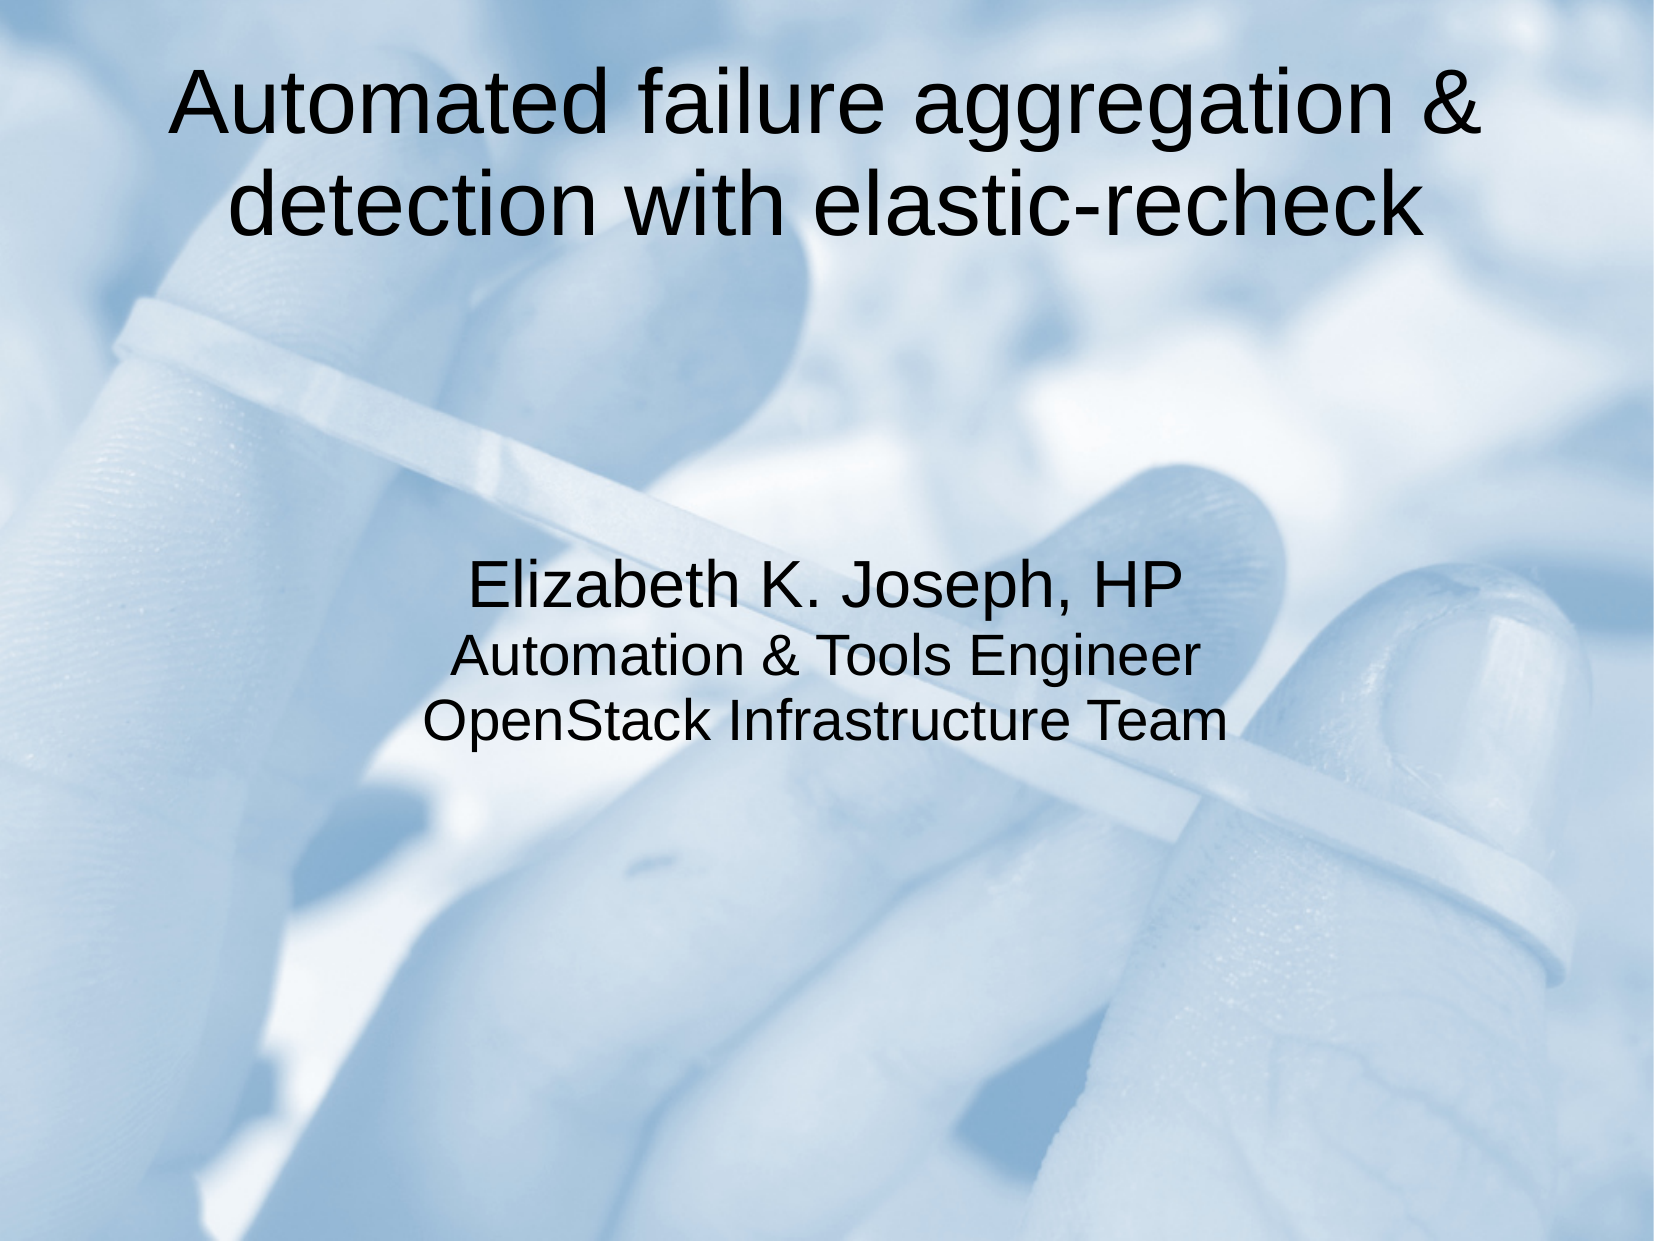

# Automated failure aggregation & detection with elastic-recheck
Elizabeth K. Joseph, HP
Automation & Tools Engineer
OpenStack Infrastructure Team